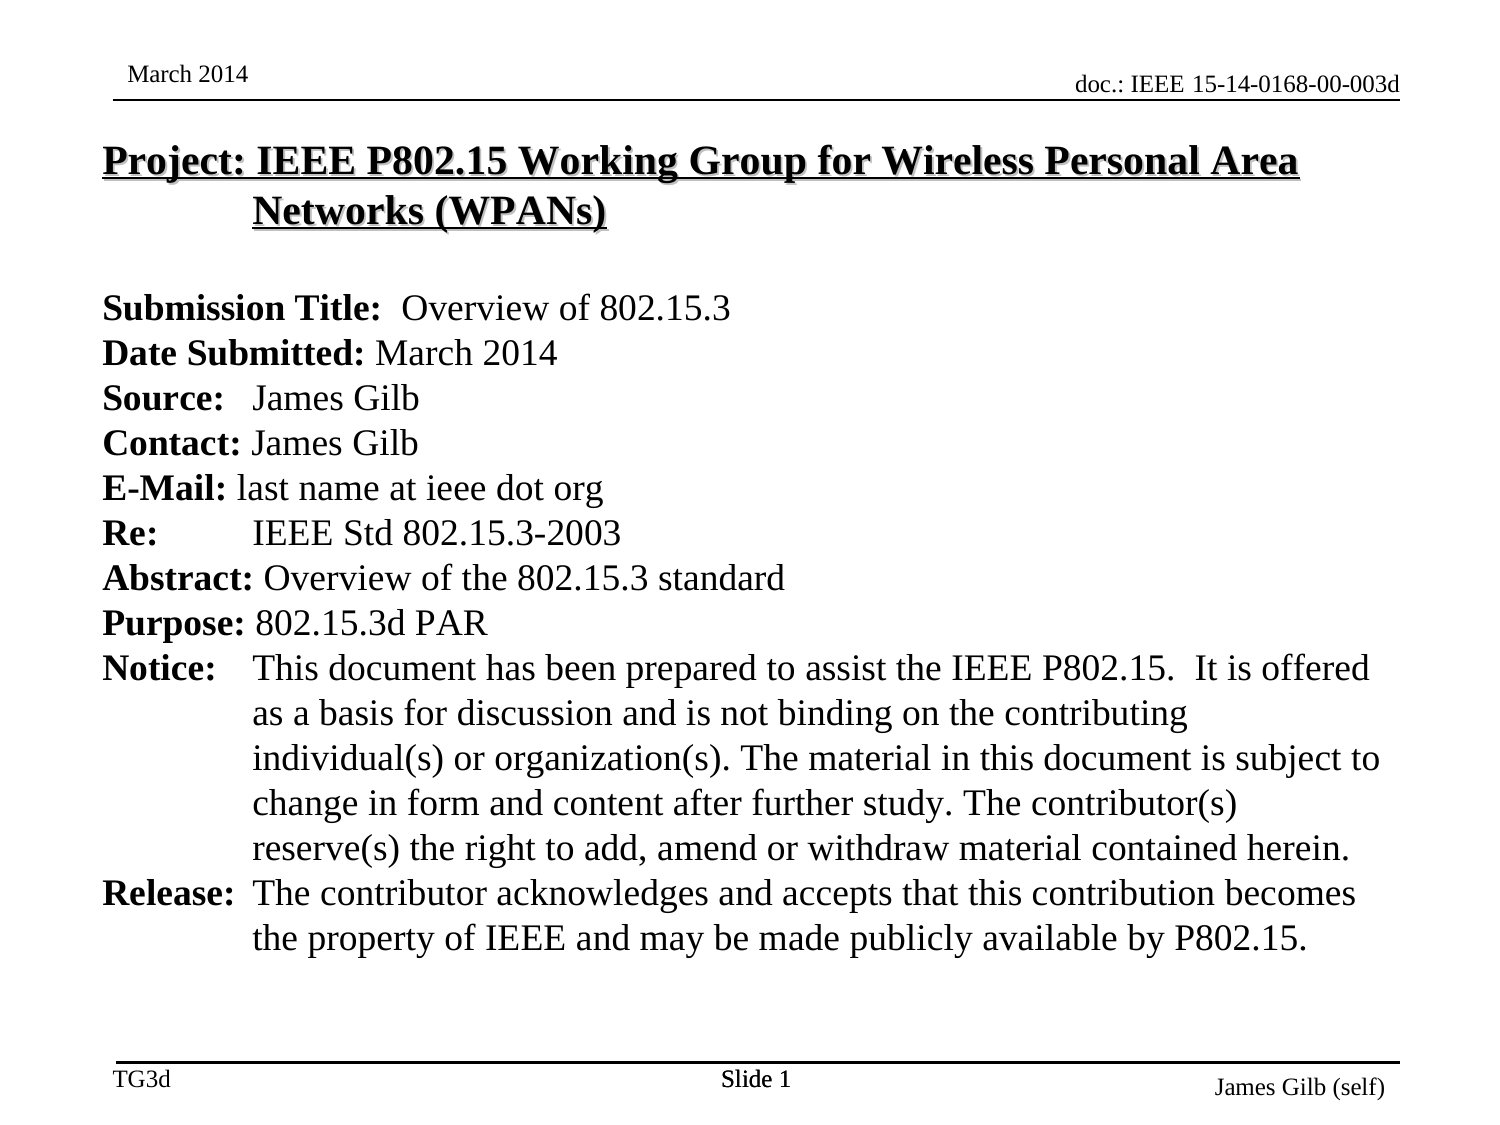

Project: IEEE P802.15 Working Group for Wireless Personal Area Networks (WPANs)
Submission Title: Overview of 802.15.3
Date Submitted: March 2014
Source: 	James Gilb
Contact: James Gilb
E-Mail: last name at ieee dot org
Re: 	IEEE Std 802.15.3-2003
Abstract: Overview of the 802.15.3 standard
Purpose: 802.15.3d PAR
Notice:	This document has been prepared to assist the IEEE P802.15. It is offered as a basis for discussion and is not binding on the contributing individual(s) or organization(s). The material in this document is subject to change in form and content after further study. The contributor(s) reserve(s) the right to add, amend or withdraw material contained herein.
Release:	The contributor acknowledges and accepts that this contribution becomes the property of IEEE and may be made publicly available by P802.15.
Slide
Slide